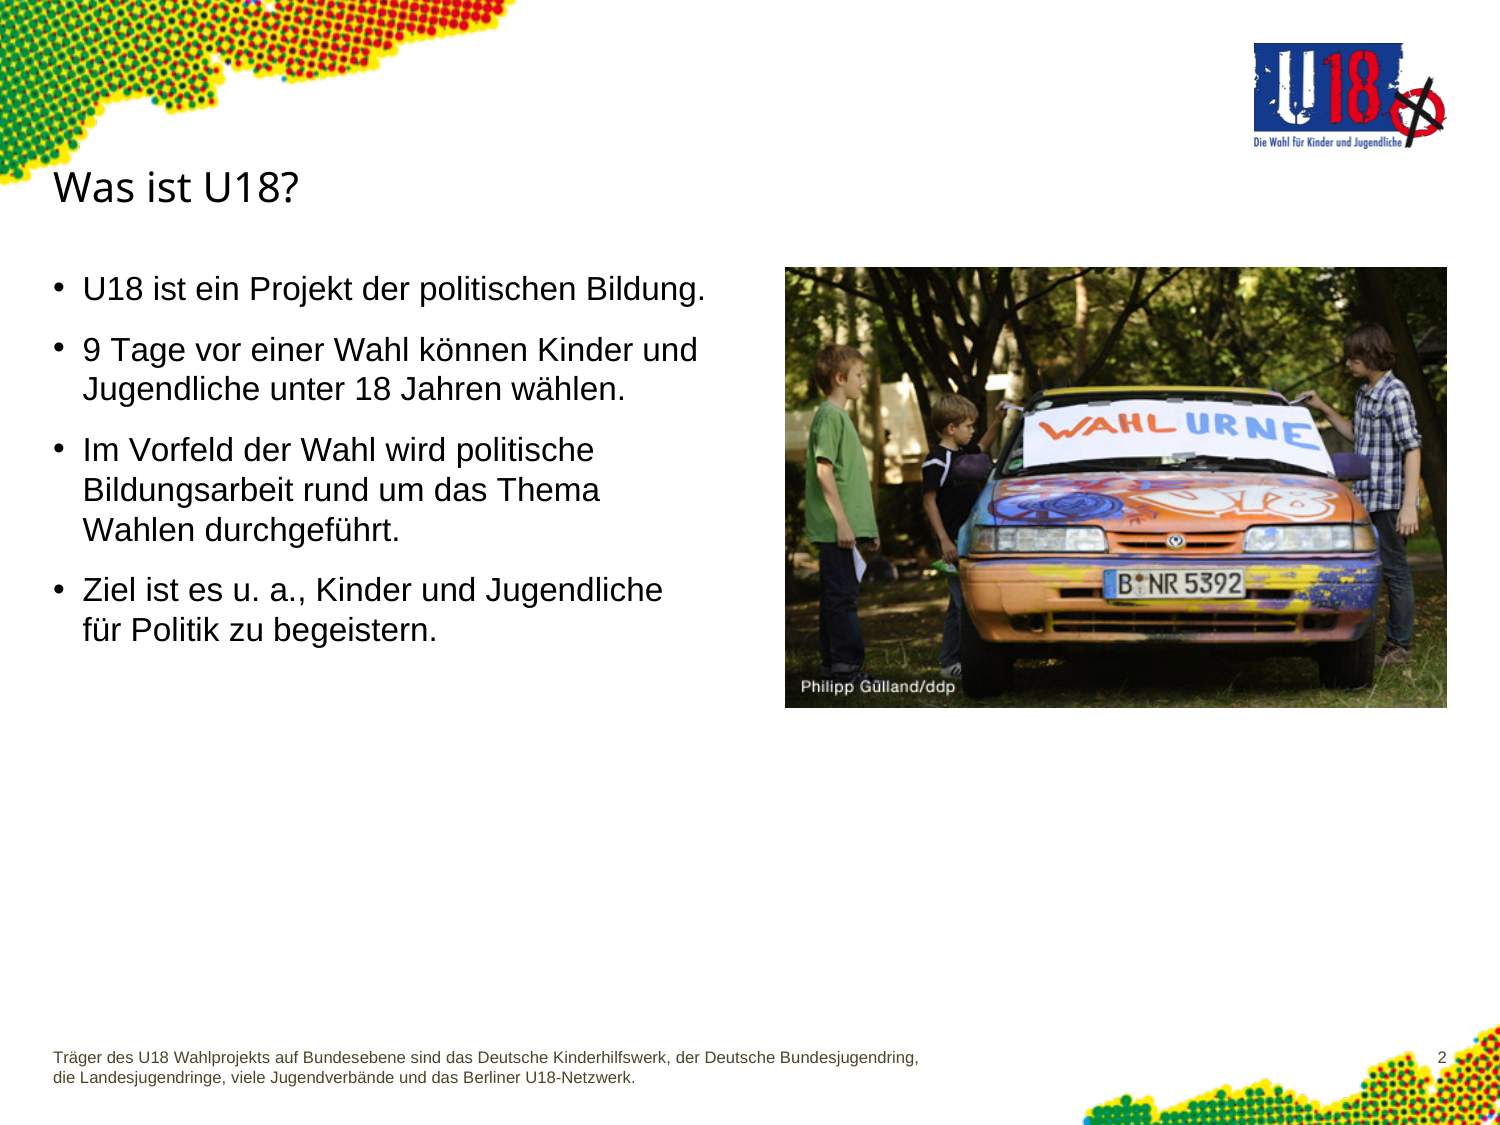

# Was ist U18?
U18 ist ein Projekt der politischen Bildung.
9 Tage vor einer Wahl können Kinder und Jugendliche unter 18 Jahren wählen.
Im Vorfeld der Wahl wird politische
Bildungsarbeit rund um das Thema
Wahlen durchgeführt.
Ziel ist es u. a., Kinder und Jugendliche
für Politik zu begeistern.
Träger des U18 Wahlprojekts auf Bundesebene sind das Deutsche Kinderhilfswerk, der Deutsche Bundesjugendring,
die Landesjugendringe, viele Jugendverbände und das Berliner U18-Netzwerk.